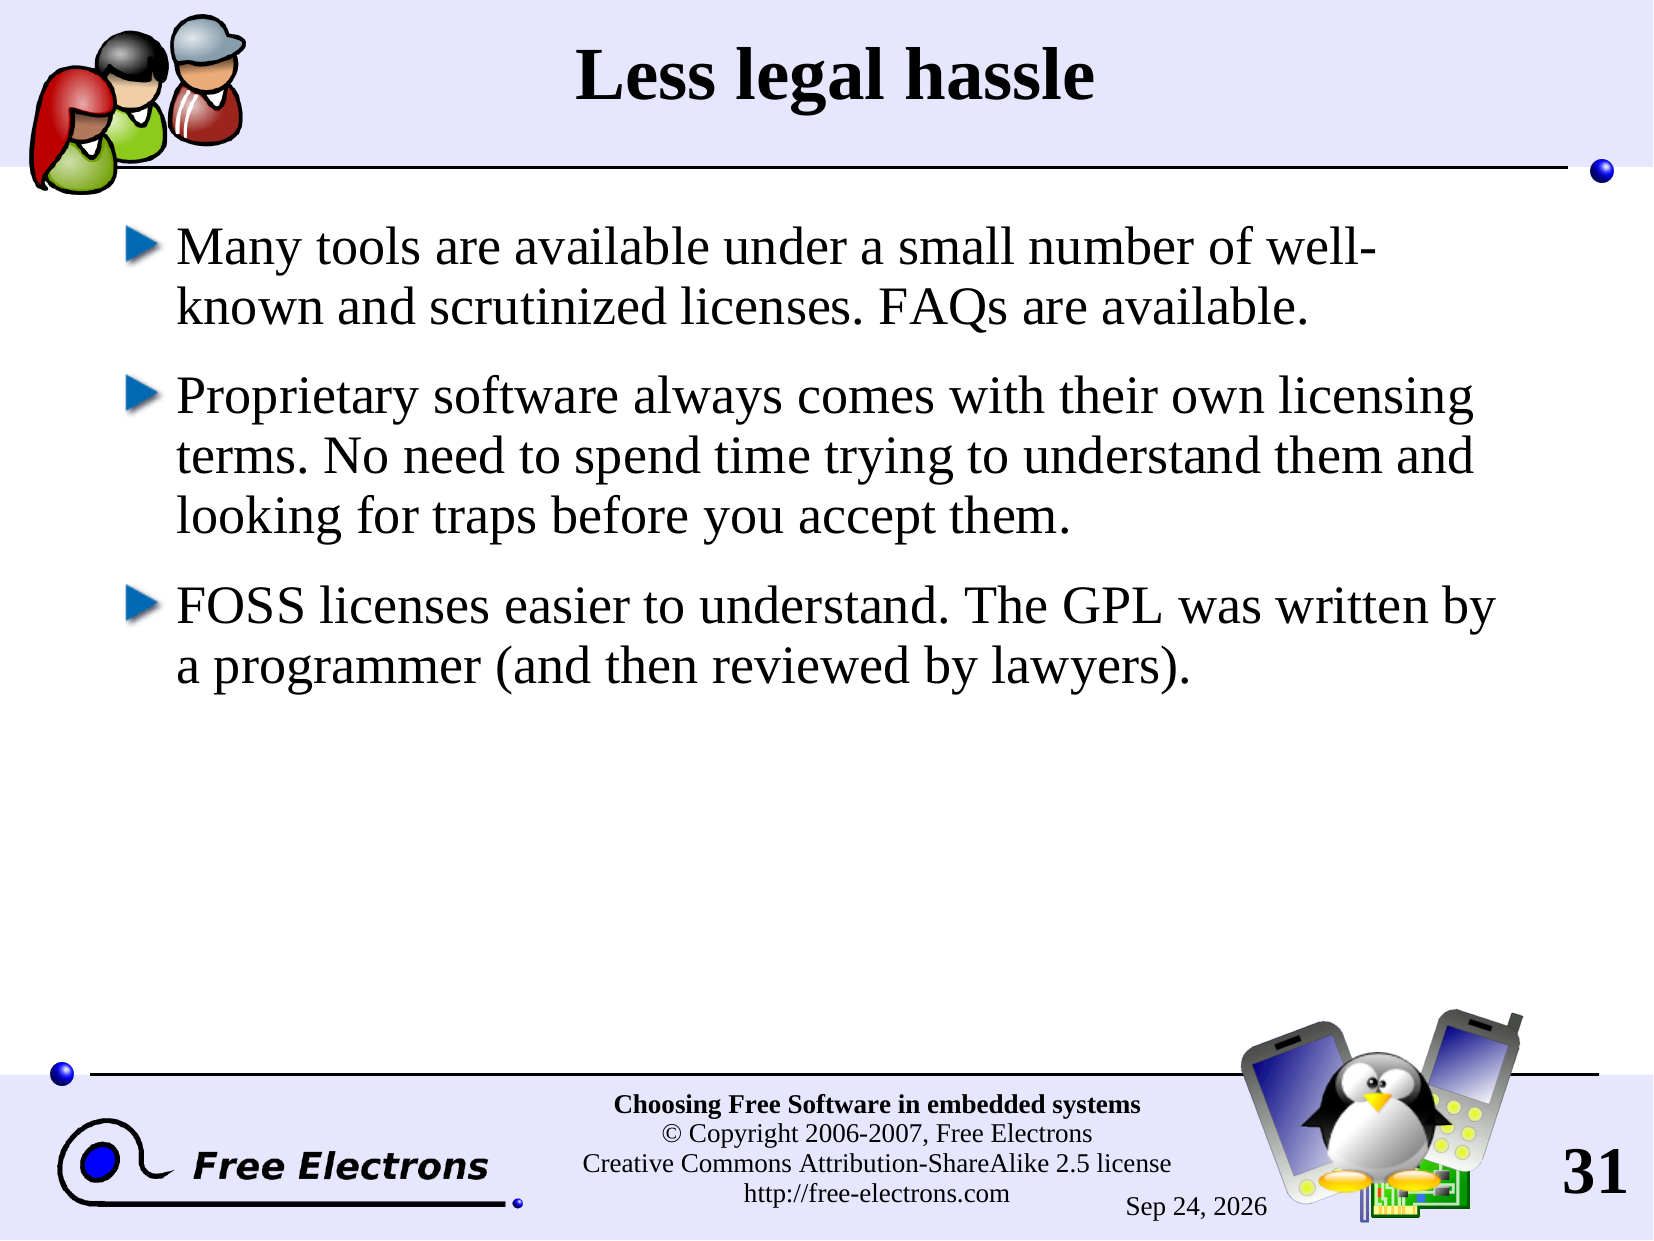

# Less legal hassle
Many tools are available under a small number of well-known and scrutinized licenses. FAQs are available.
Proprietary software always comes with their own licensing terms. No need to spend time trying to understand them and looking for traps before you accept them.
FOSS licenses easier to understand. The GPL was written by a programmer (and then reviewed by lawyers).